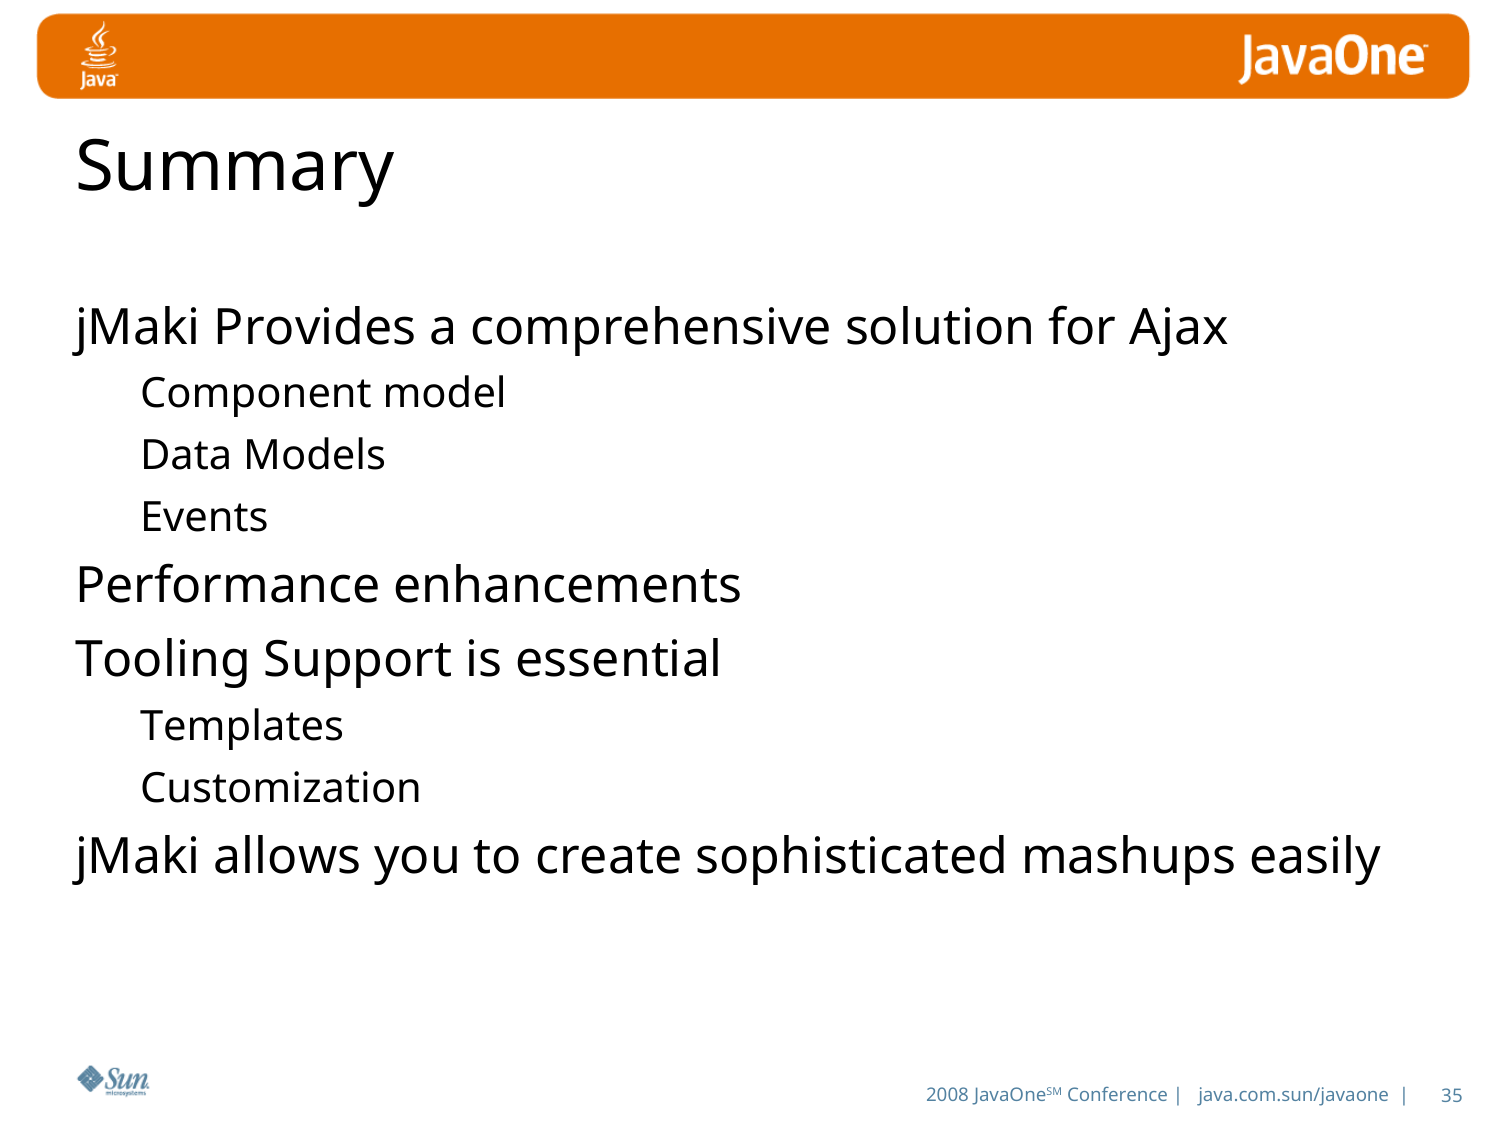

# Summary
jMaki Provides a comprehensive solution for Ajax
Component model
Data Models
Events
Performance enhancements
Tooling Support is essential
Templates
Customization
jMaki allows you to create sophisticated mashups easily